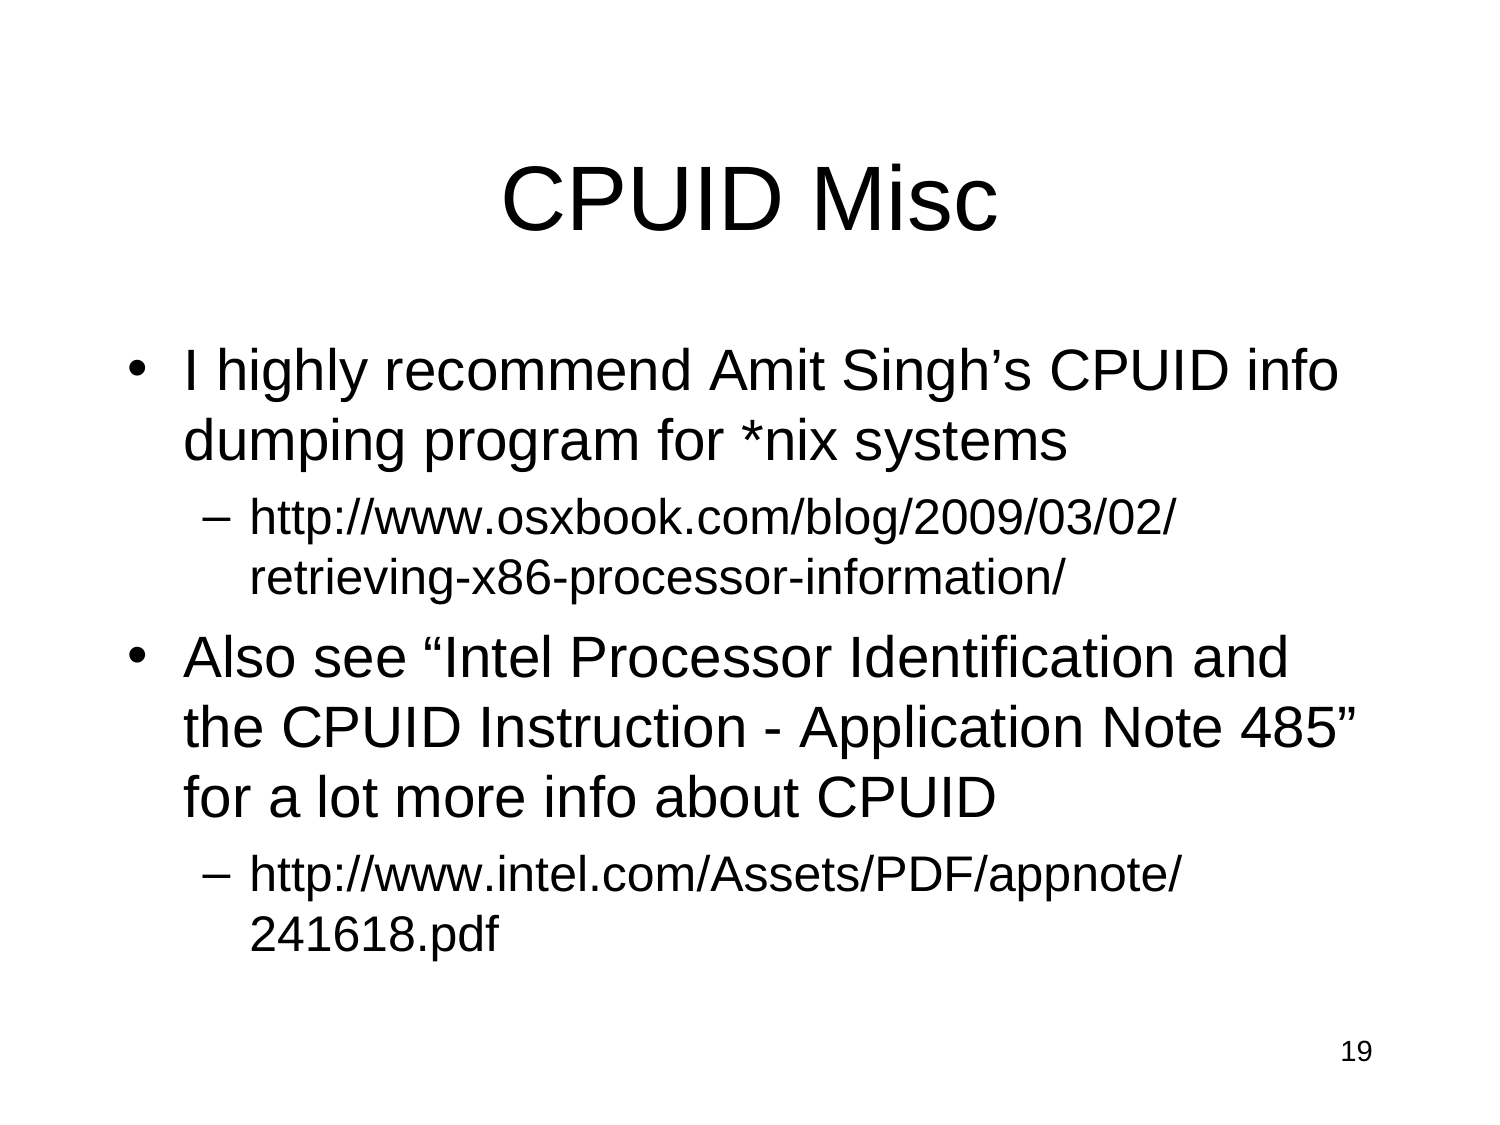

# CPUID Misc
I highly recommend Amit Singh’s CPUID info dumping program for *nix systems
http://www.osxbook.com/blog/2009/03/02/retrieving-x86-processor-information/
Also see “Intel Processor Identification and the CPUID Instruction - Application Note 485” for a lot more info about CPUID
http://www.intel.com/Assets/PDF/appnote/241618.pdf